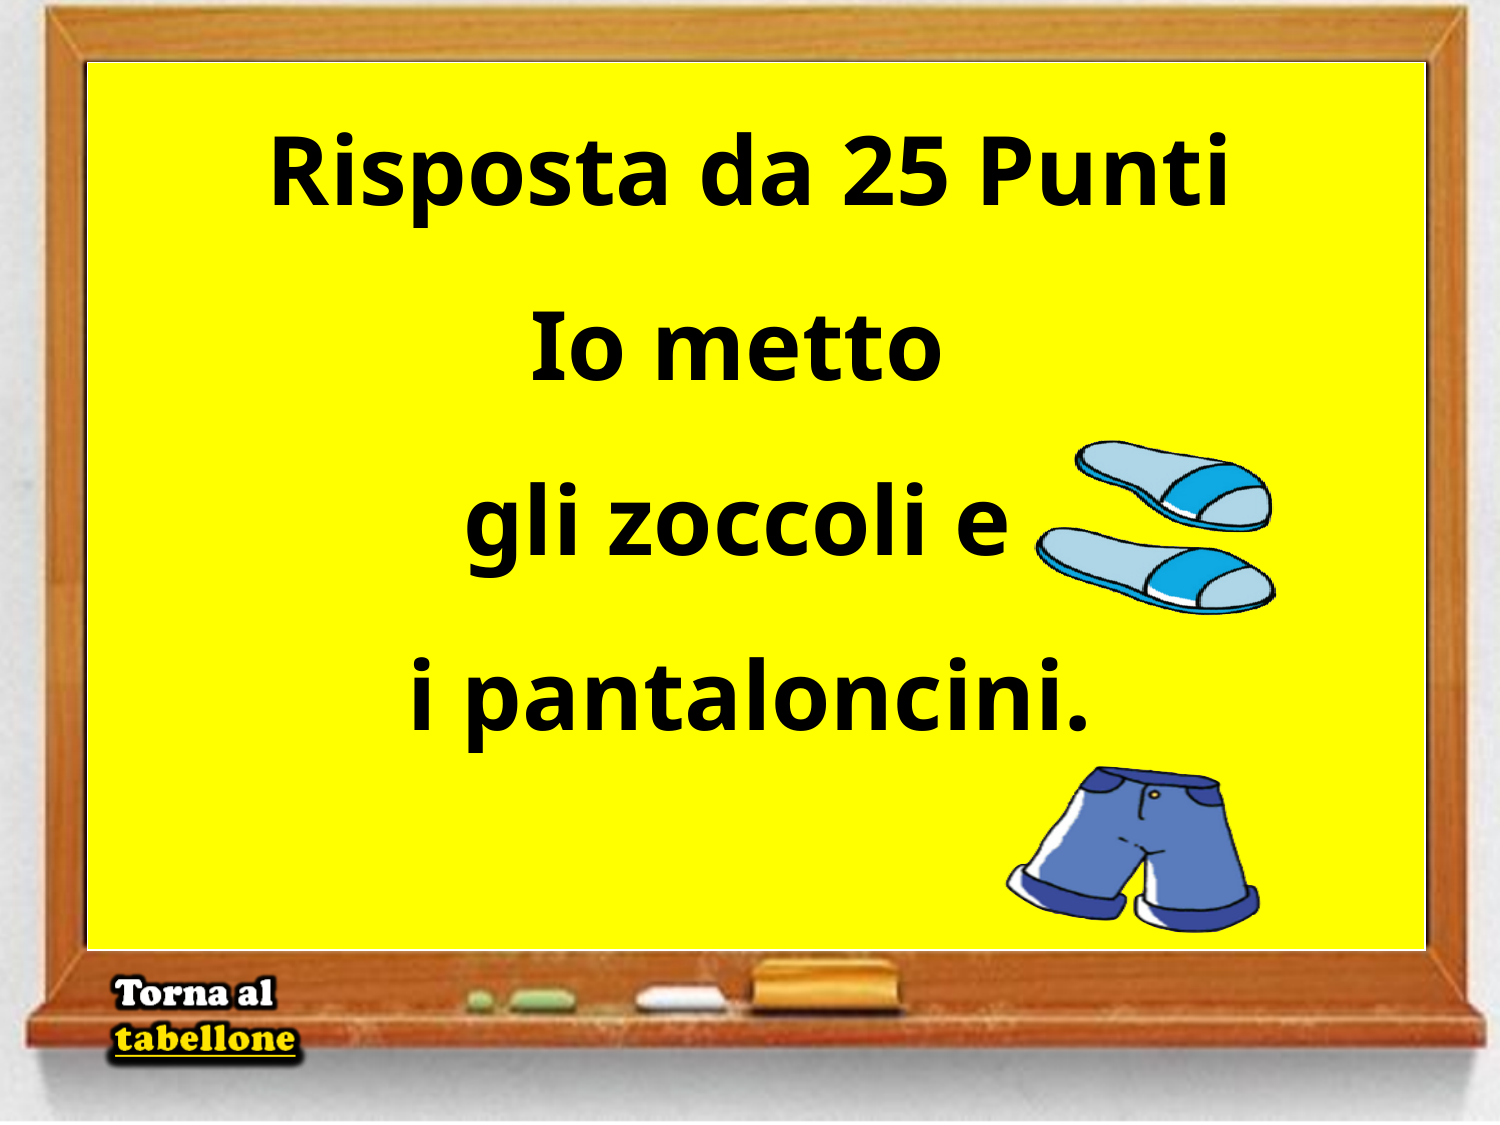

Risposta da 25 Punti
Io metto
gli zoccoli e
i pantaloncini.